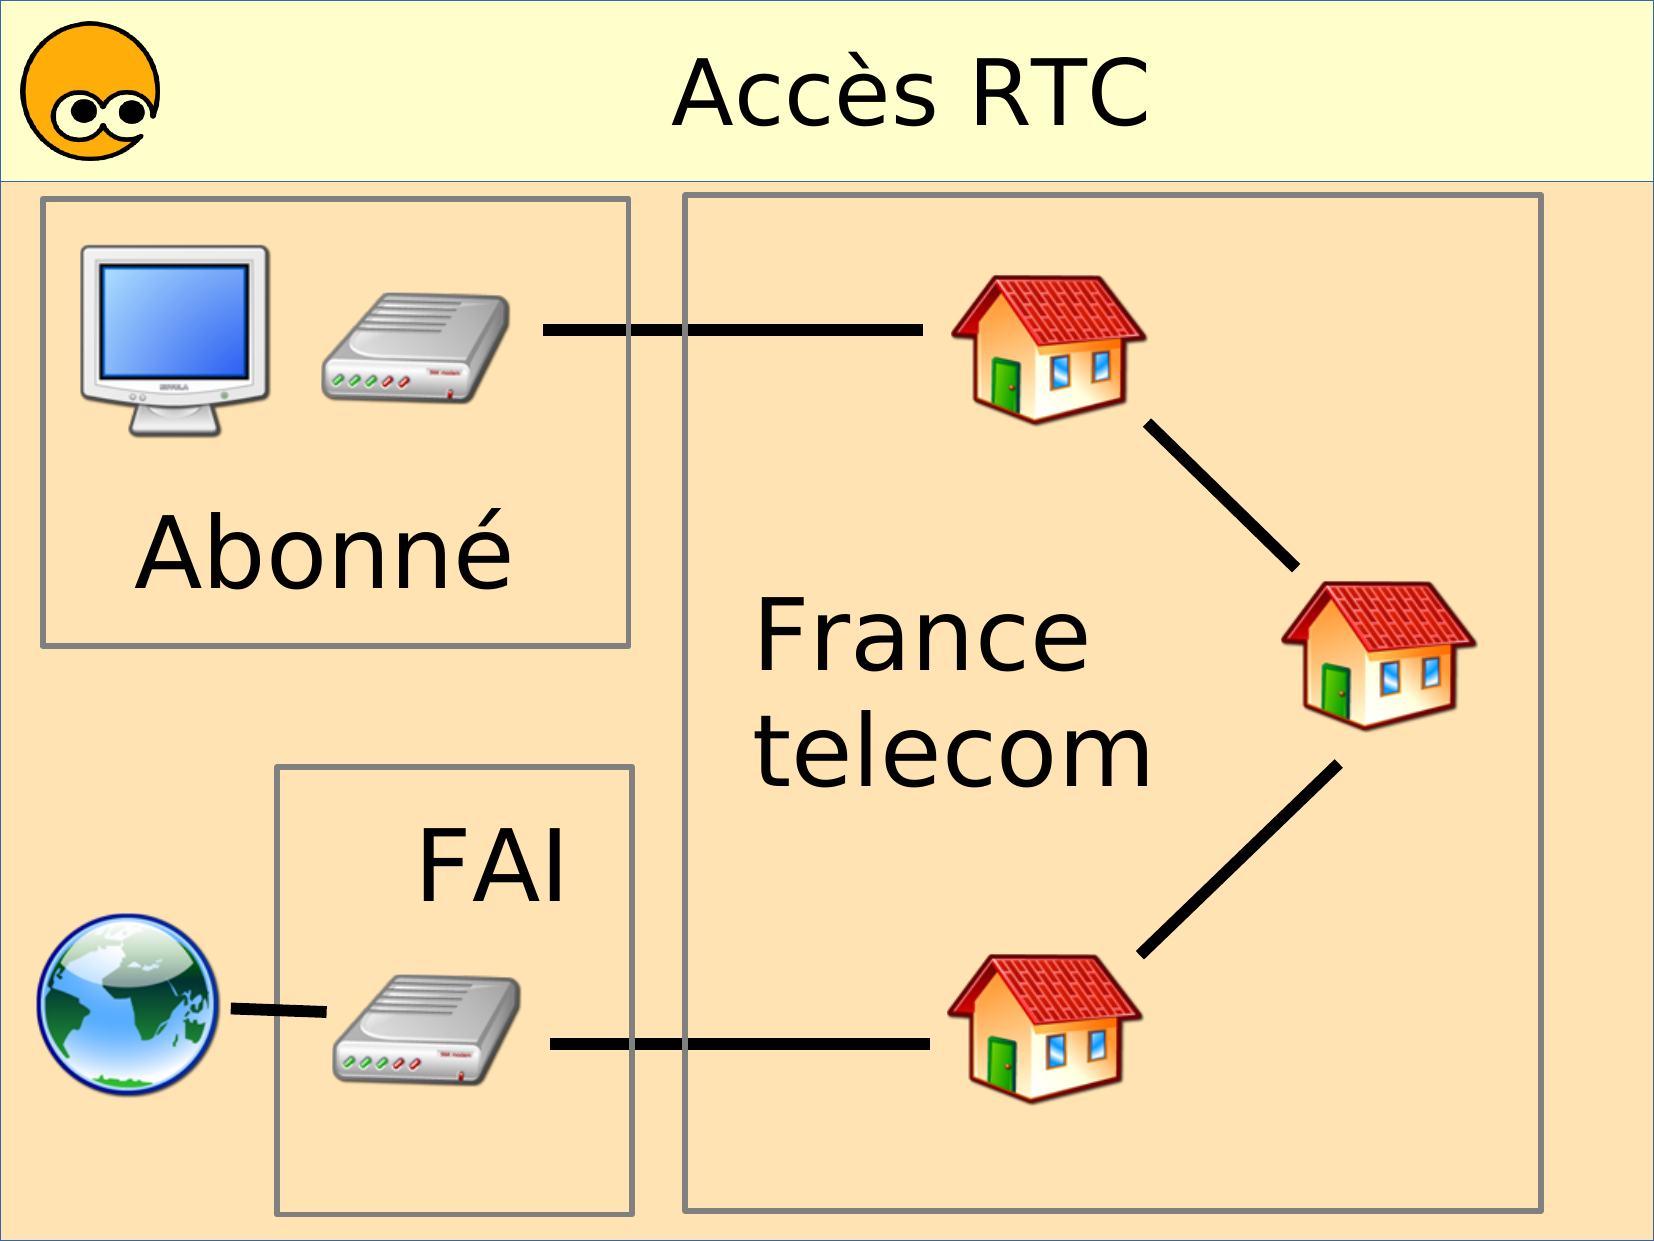

# Accès RTC
Abonné
France
telecom
FAI